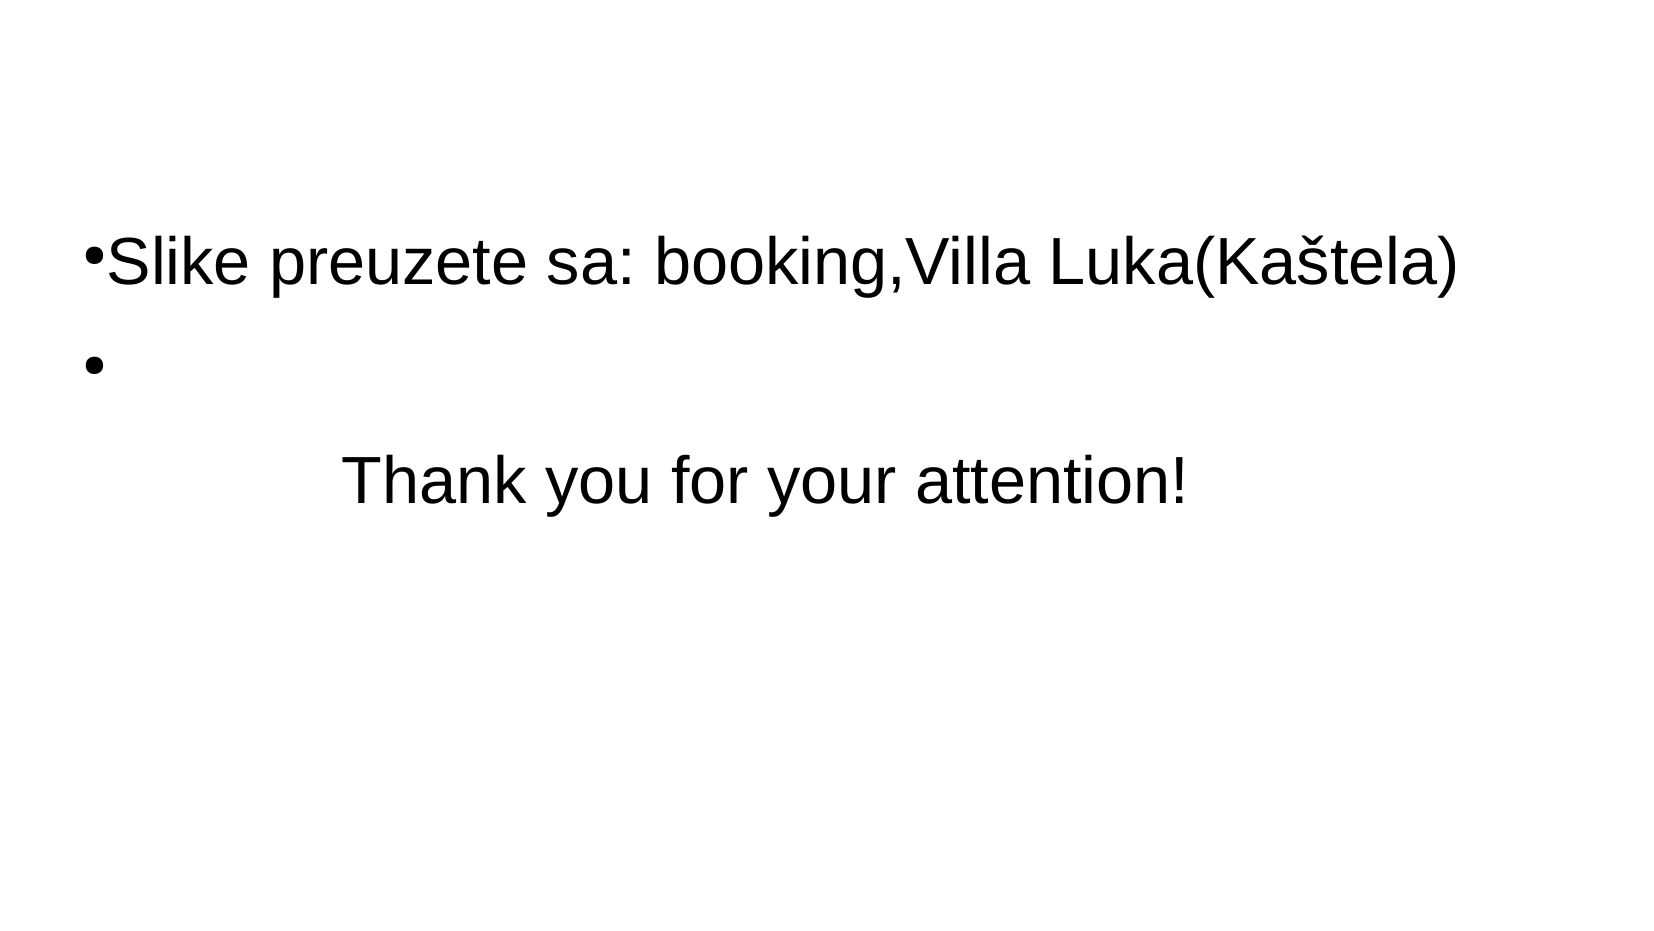

# Slike preuzete sa: booking,Villa Luka(Kaštela)
 Thank you for your attention!